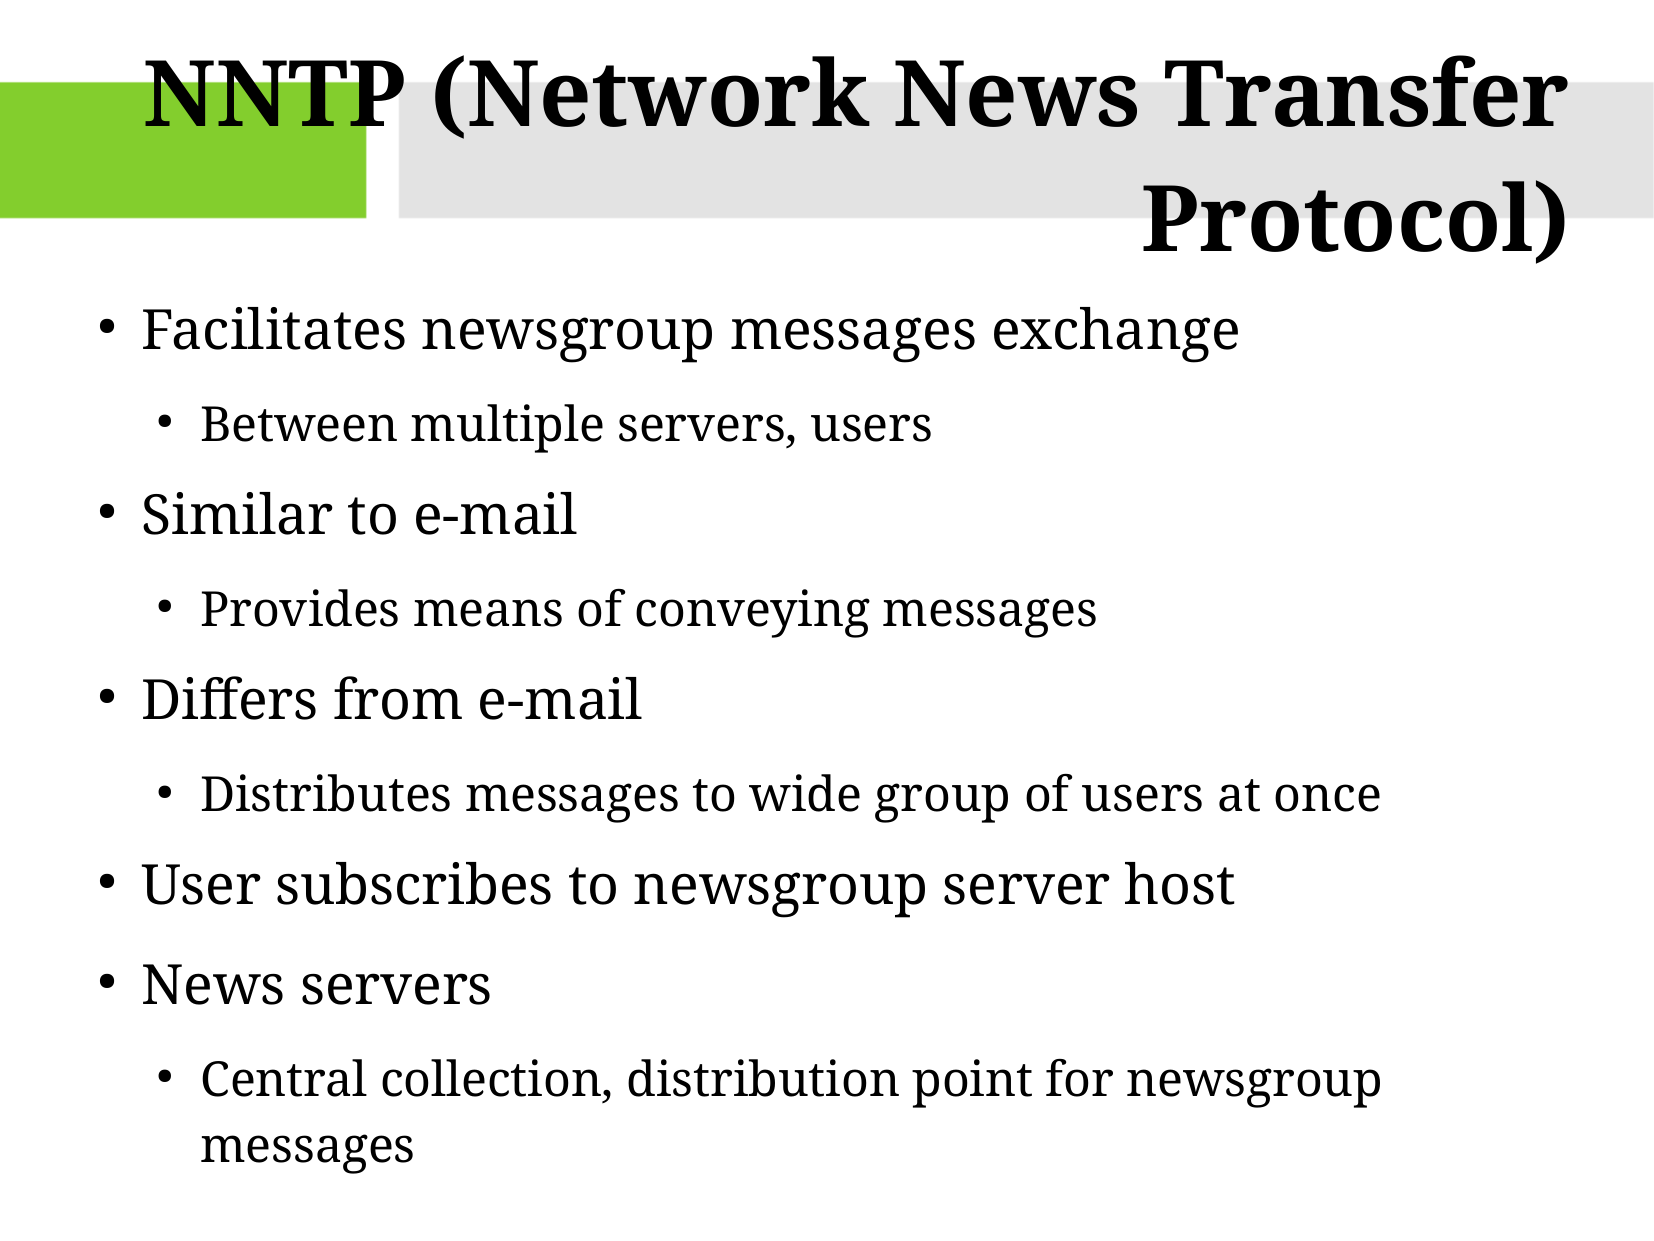

# NNTP (Network News Transfer Protocol)
Facilitates newsgroup messages exchange
Between multiple servers, users
Similar to e-mail
Provides means of conveying messages
Differs from e-mail
Distributes messages to wide group of users at once
User subscribes to newsgroup server host
News servers
Central collection, distribution point for newsgroup messages